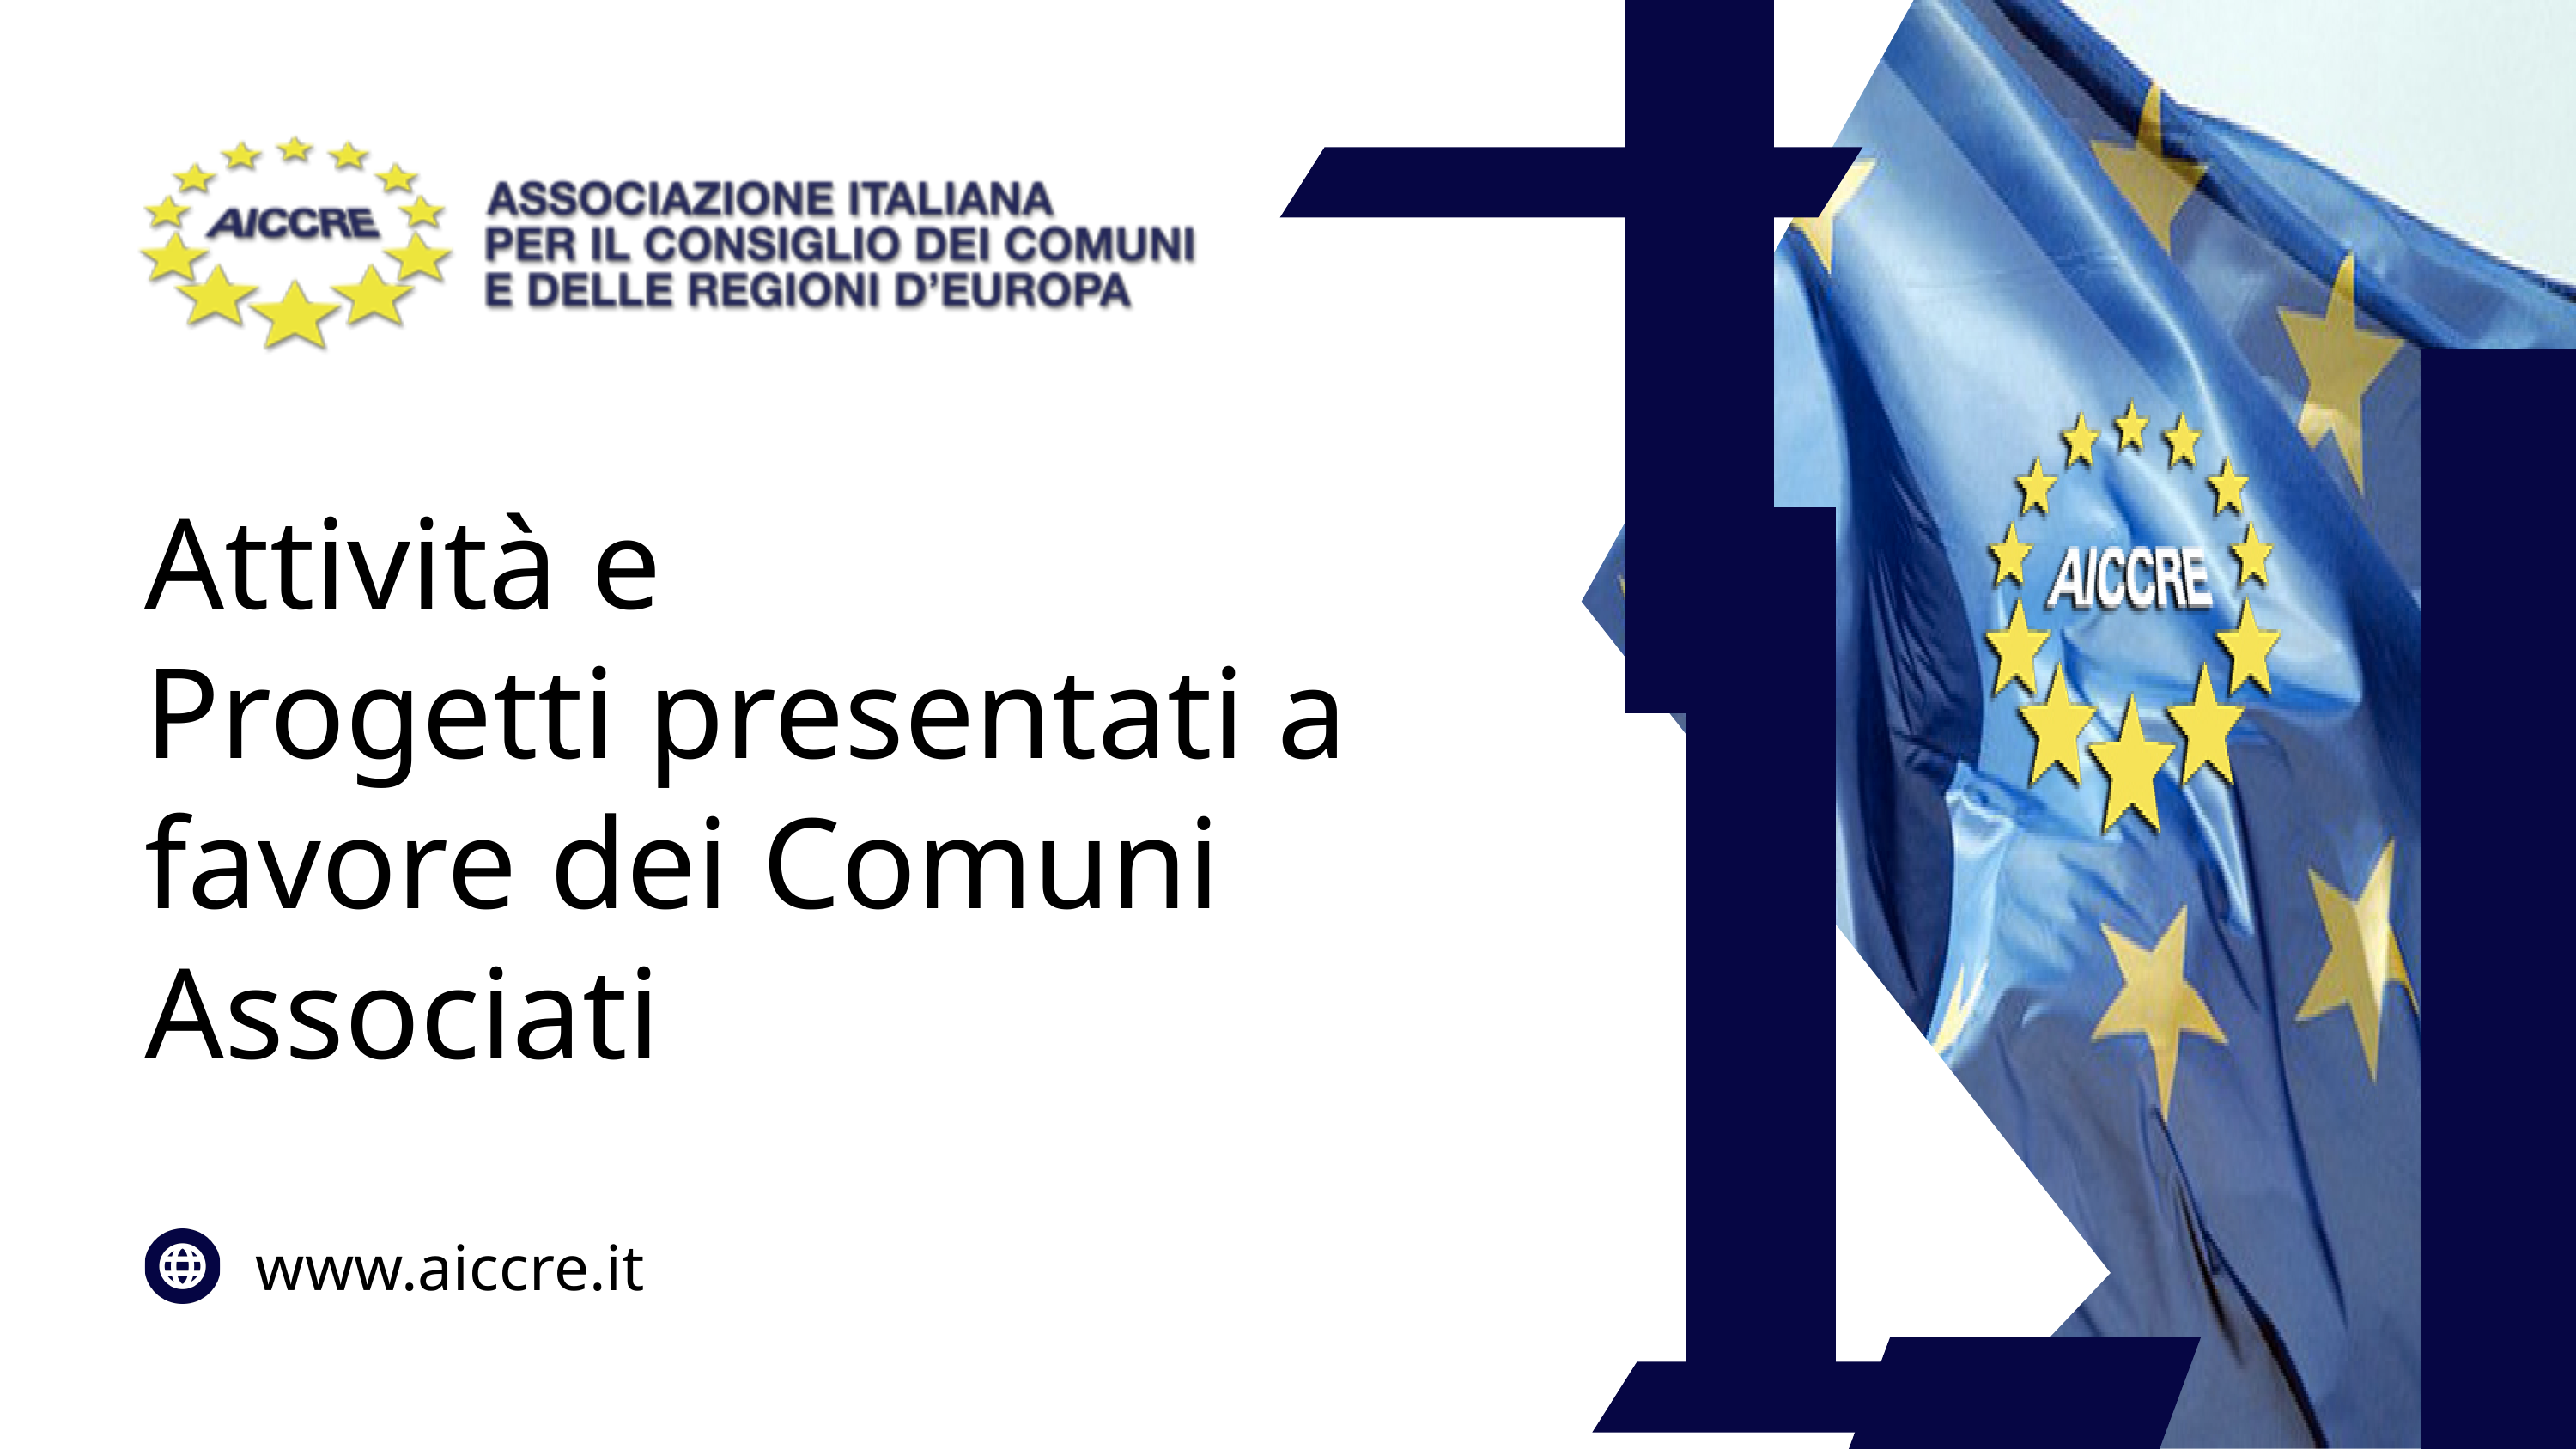

Attività e
Progetti presentati a favore dei Comuni Associati
www.aiccre.it